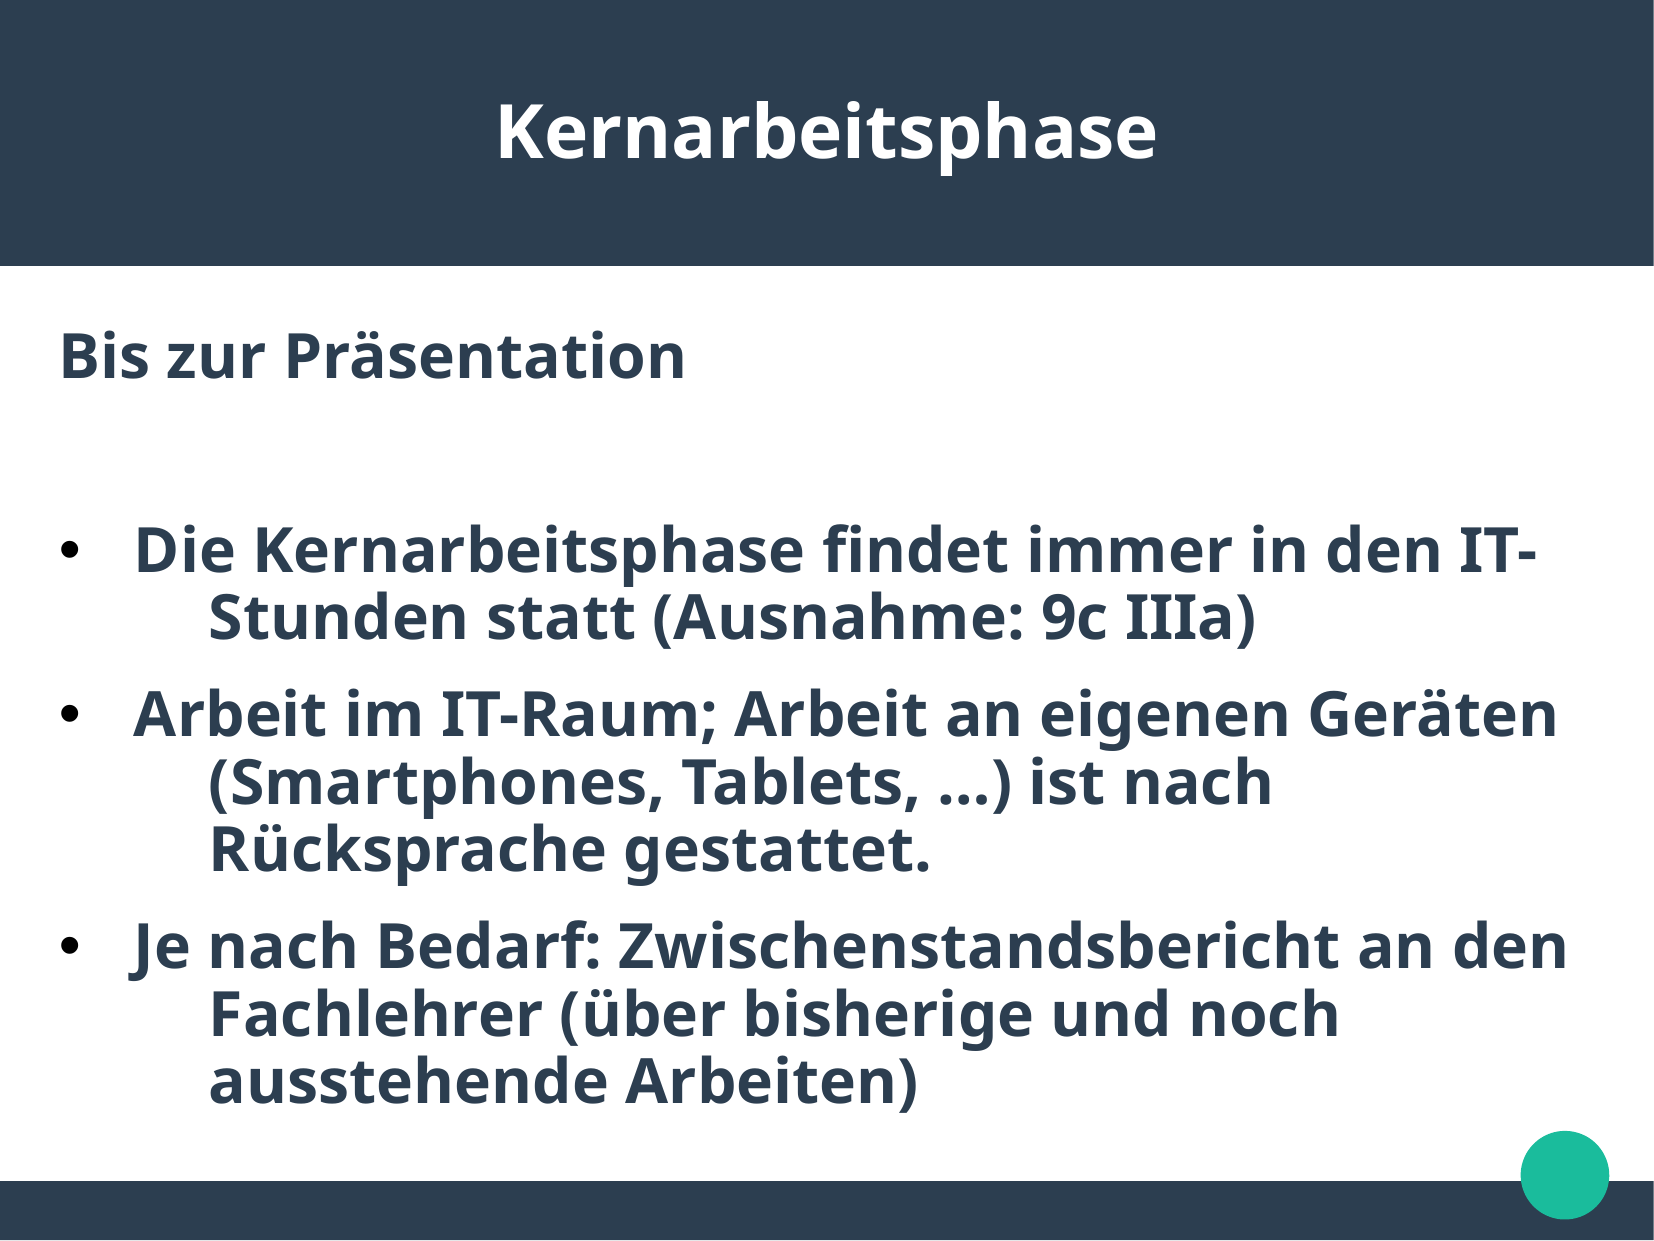

# Kernarbeitsphase
Bis zur Präsentation
Die Kernarbeitsphase findet immer in den IT-Stunden statt (Ausnahme: 9c IIIa)
Arbeit im IT-Raum; Arbeit an eigenen Geräten (Smartphones, Tablets, …) ist nach Rücksprache gestattet.
Je nach Bedarf: Zwischenstandsbericht an den Fachlehrer (über bisherige und noch ausstehende Arbeiten)